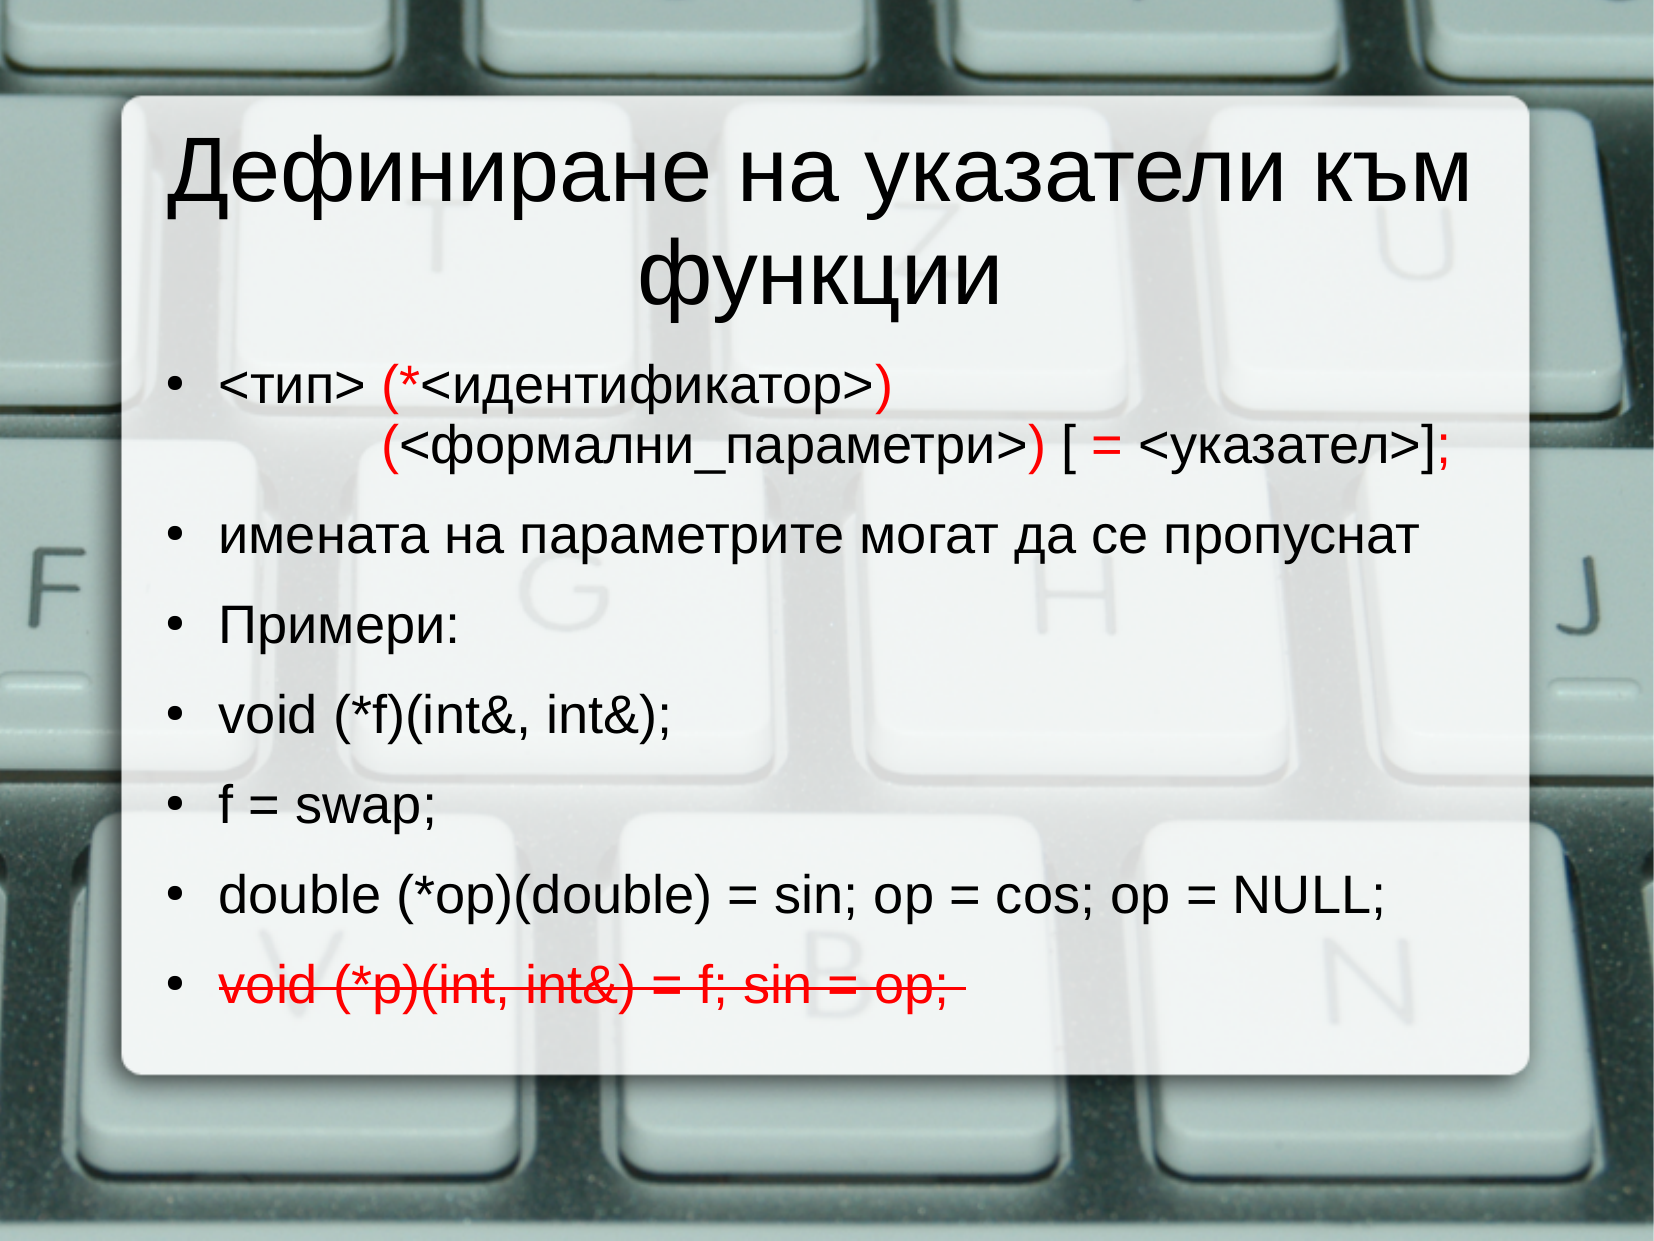

# Дефиниране на указатели към функции
<тип> (*<идентификатор>)
		 (<формални_параметри>) [ = <указател>];
имената на параметрите могат да се пропуснат
Примери:
void (*f)(int&, int&);
f = swap;
double (*op)(double) = sin; op = cos; op = NULL;
void (*p)(int, int&) = f; sin = op;